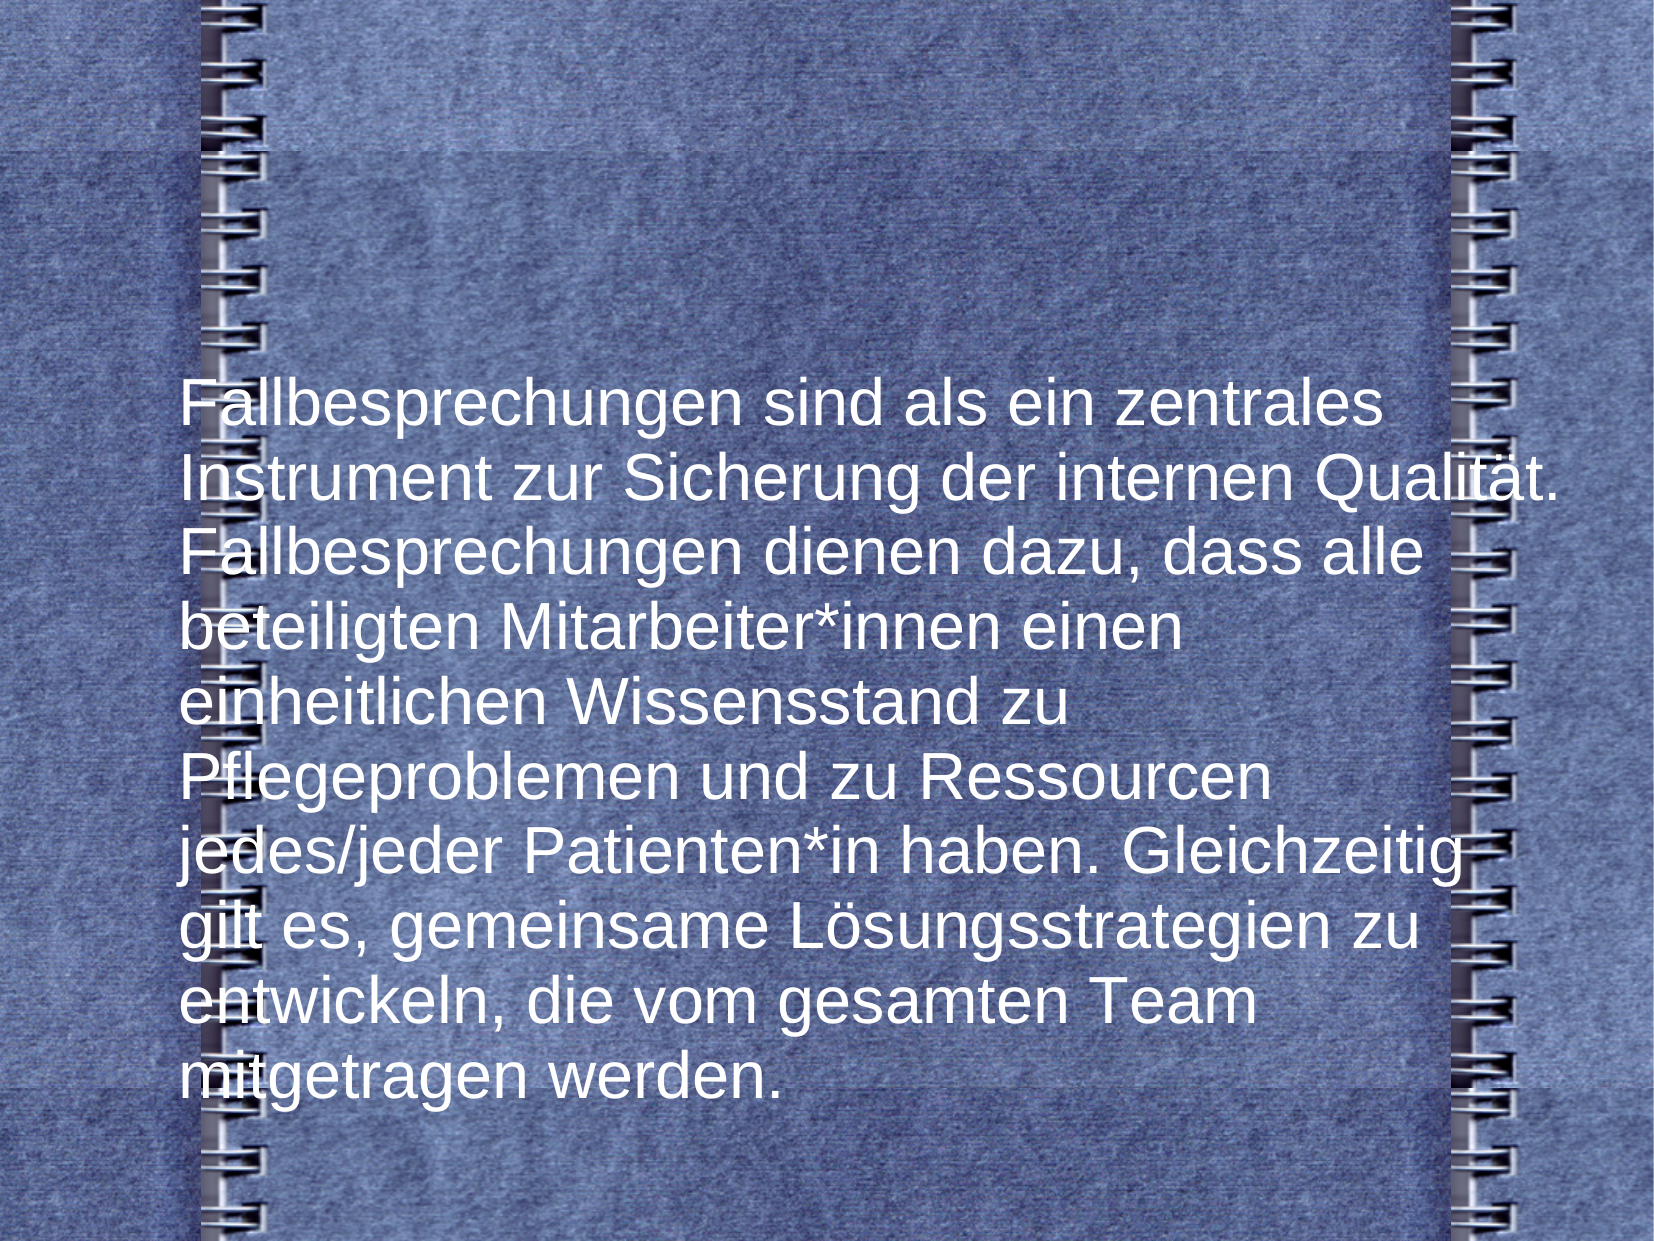

#
Fallbesprechungen sind als ein zentrales Instrument zur Sicherung der internen Qualität. Fallbesprechungen dienen dazu, dass alle beteiligten Mitarbeiter*innen einen einheitlichen Wissensstand zu Pflegeproblemen und zu Ressourcen jedes/jeder Patienten*in haben. Gleichzeitig gilt es, gemeinsame Lösungsstrategien zu entwickeln, die vom gesamten Team mitgetragen werden.